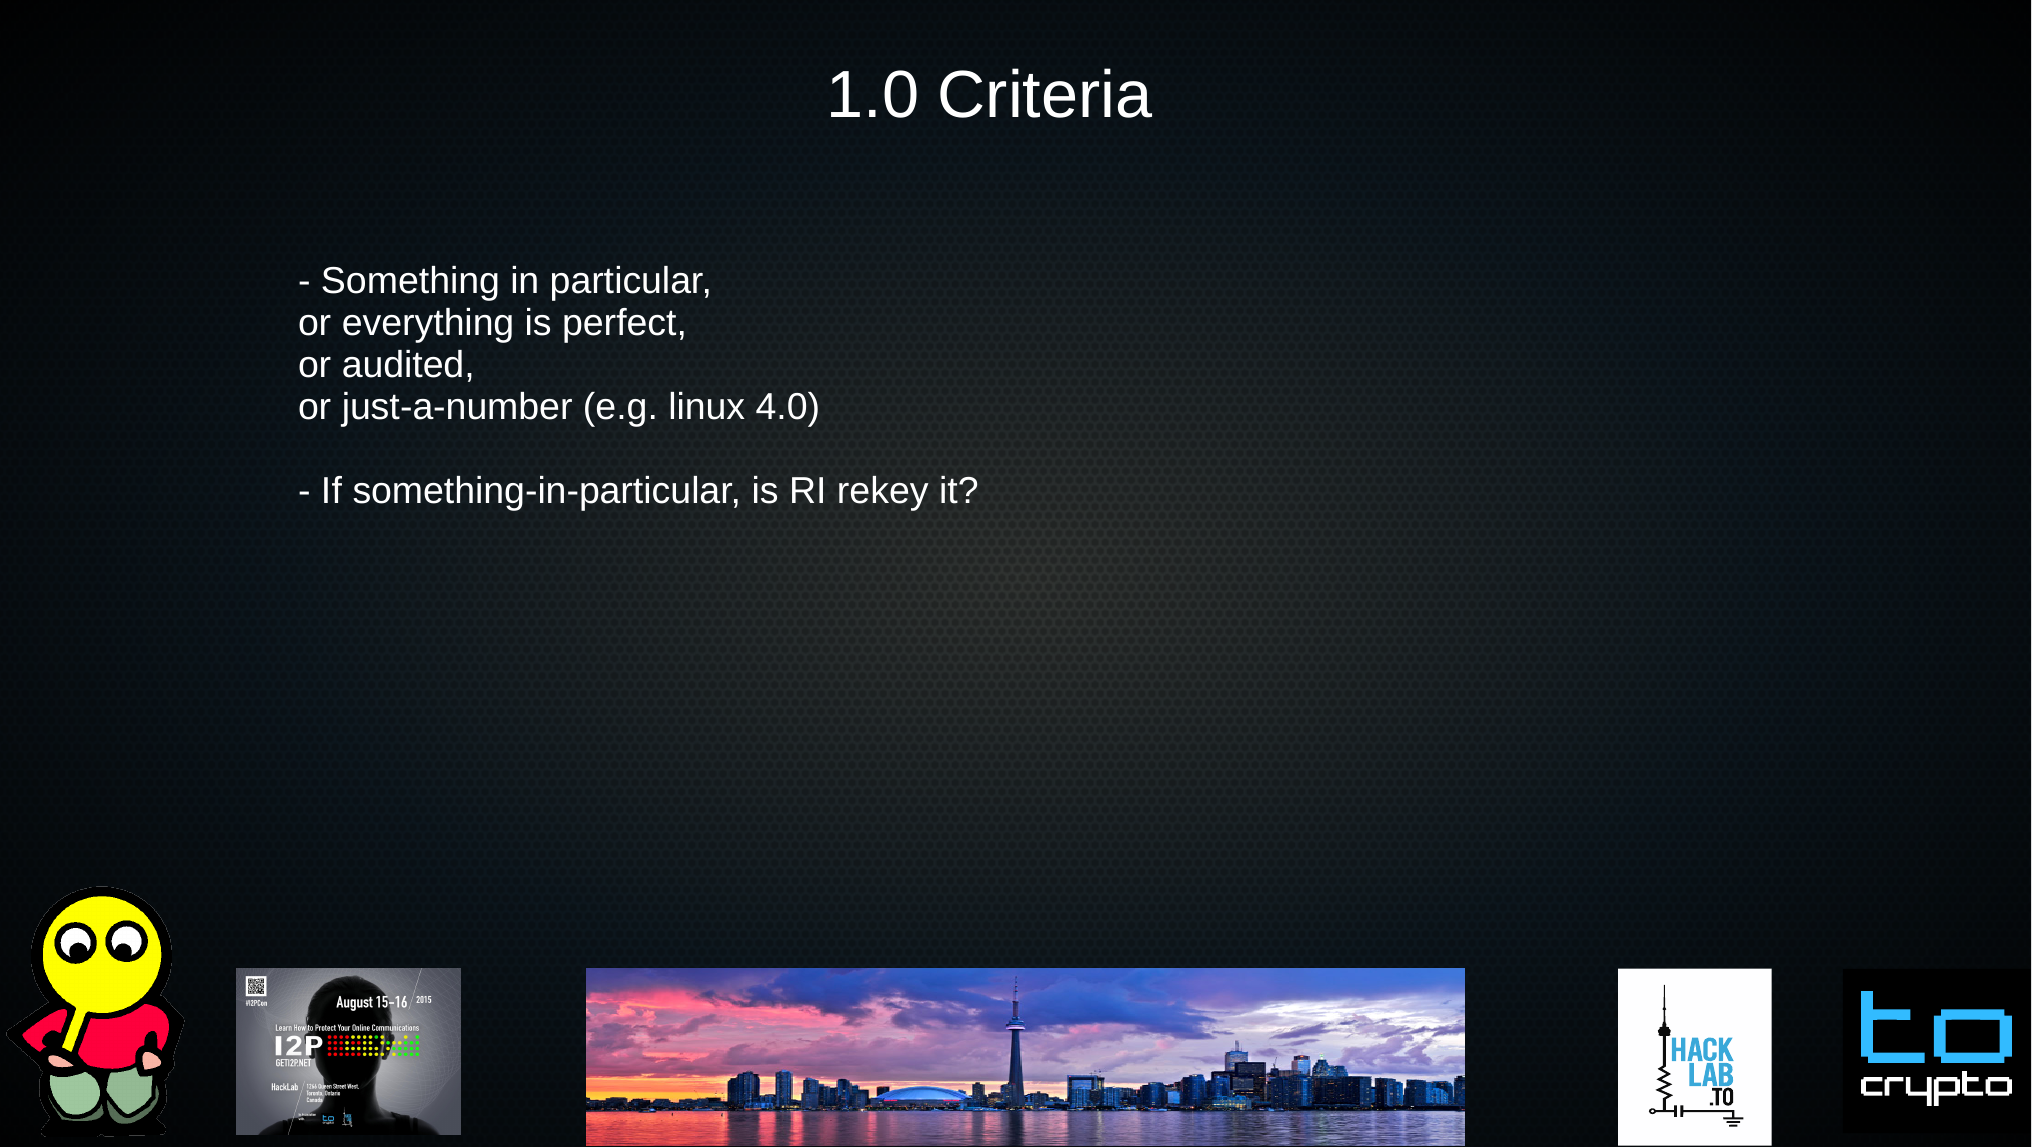

# 1.0 Criteria
- Something in particular,
or everything is perfect,
or audited,
or just-a-number (e.g. linux 4.0)
- If something-in-particular, is RI rekey it?
9